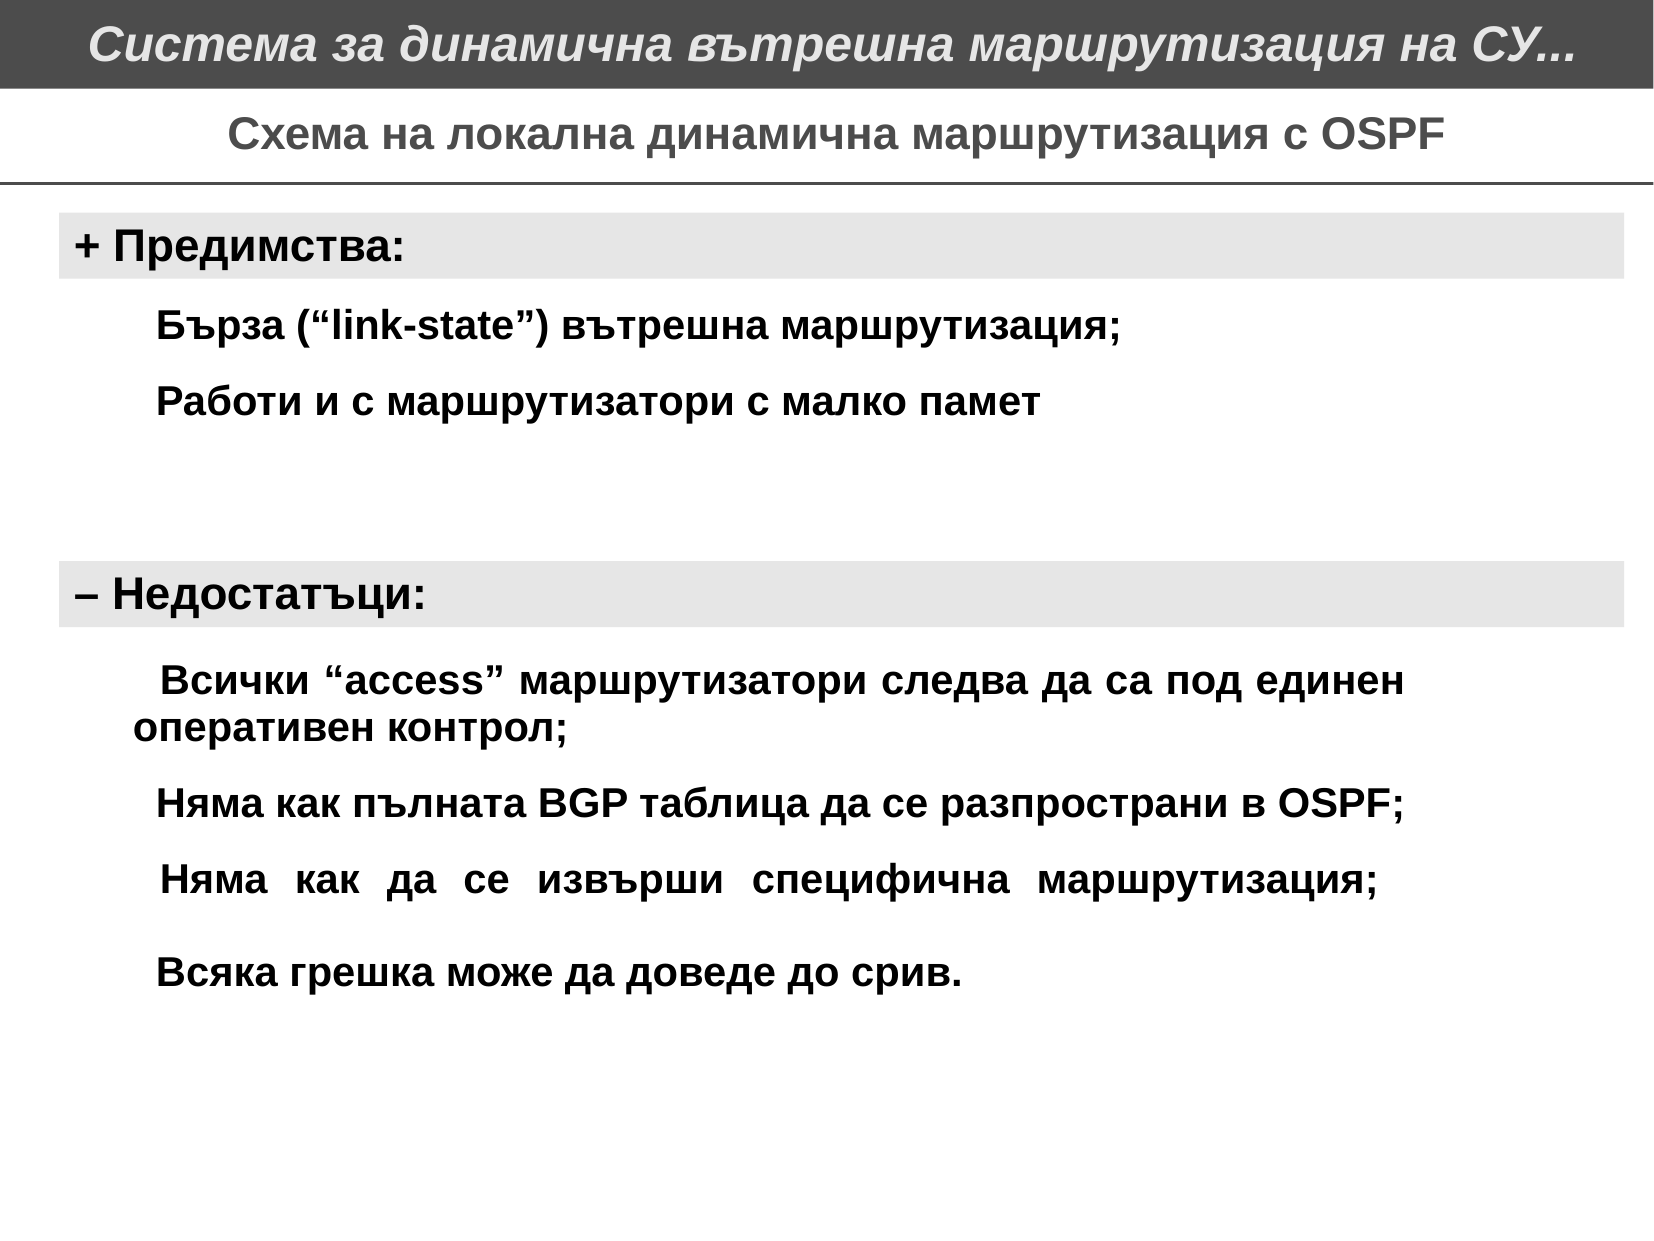

Система за динамична вътрешна маршрутизация на СУ...
Схема на локална динамична маршрутизация с OSPF
+ Предимства:
 Бърза (“link-state”) вътрешна маршрутизация;
 Работи и с маршрутизатори с малко памет
– Недостатъци:
 Всички “access” маршрутизатори следва да са под единен оперативен контрол;
 Няма как пълната BGP таблица да се разпространи в OSPF;
 Няма как да се извърши специфична маршрутизация;
 Всяка грешка може да доведе до срив.